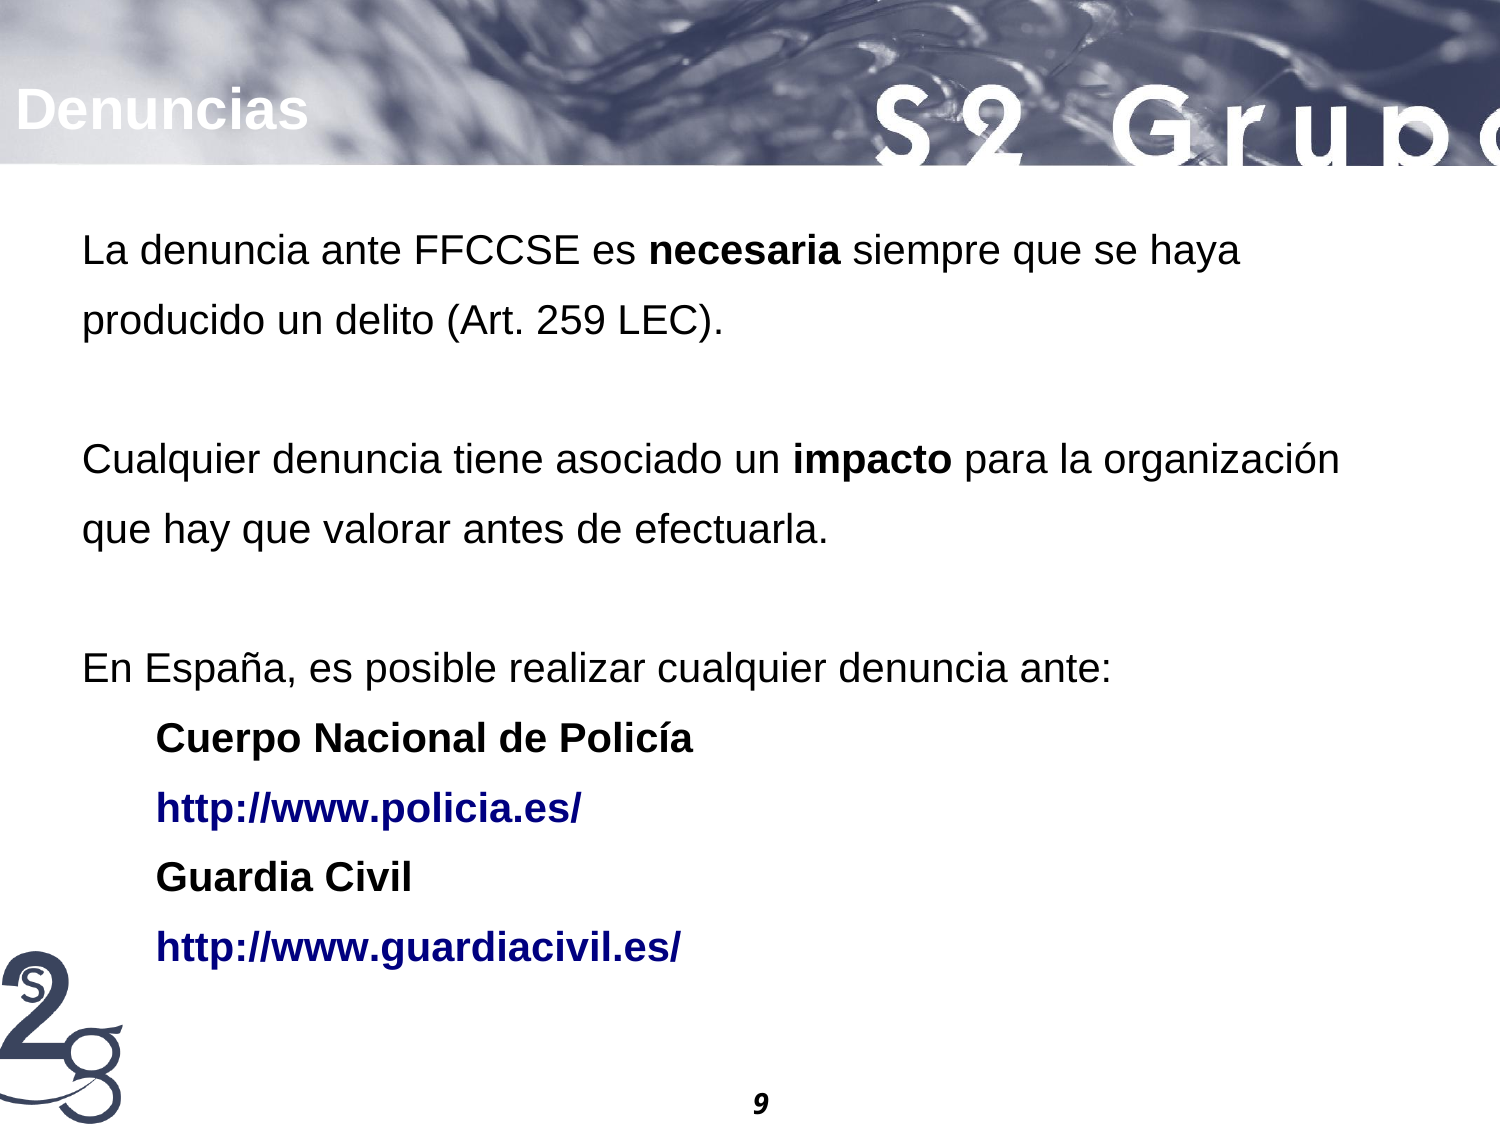

Denuncias
La denuncia ante FFCCSE es necesaria siempre que se haya producido un delito (Art. 259 LEC).
Cualquier denuncia tiene asociado un impacto para la organización que hay que valorar antes de efectuarla.
En España, es posible realizar cualquier denuncia ante:
	Cuerpo Nacional de Policía
	http://www.policia.es/
	Guardia Civil
	http://www.guardiacivil.es/